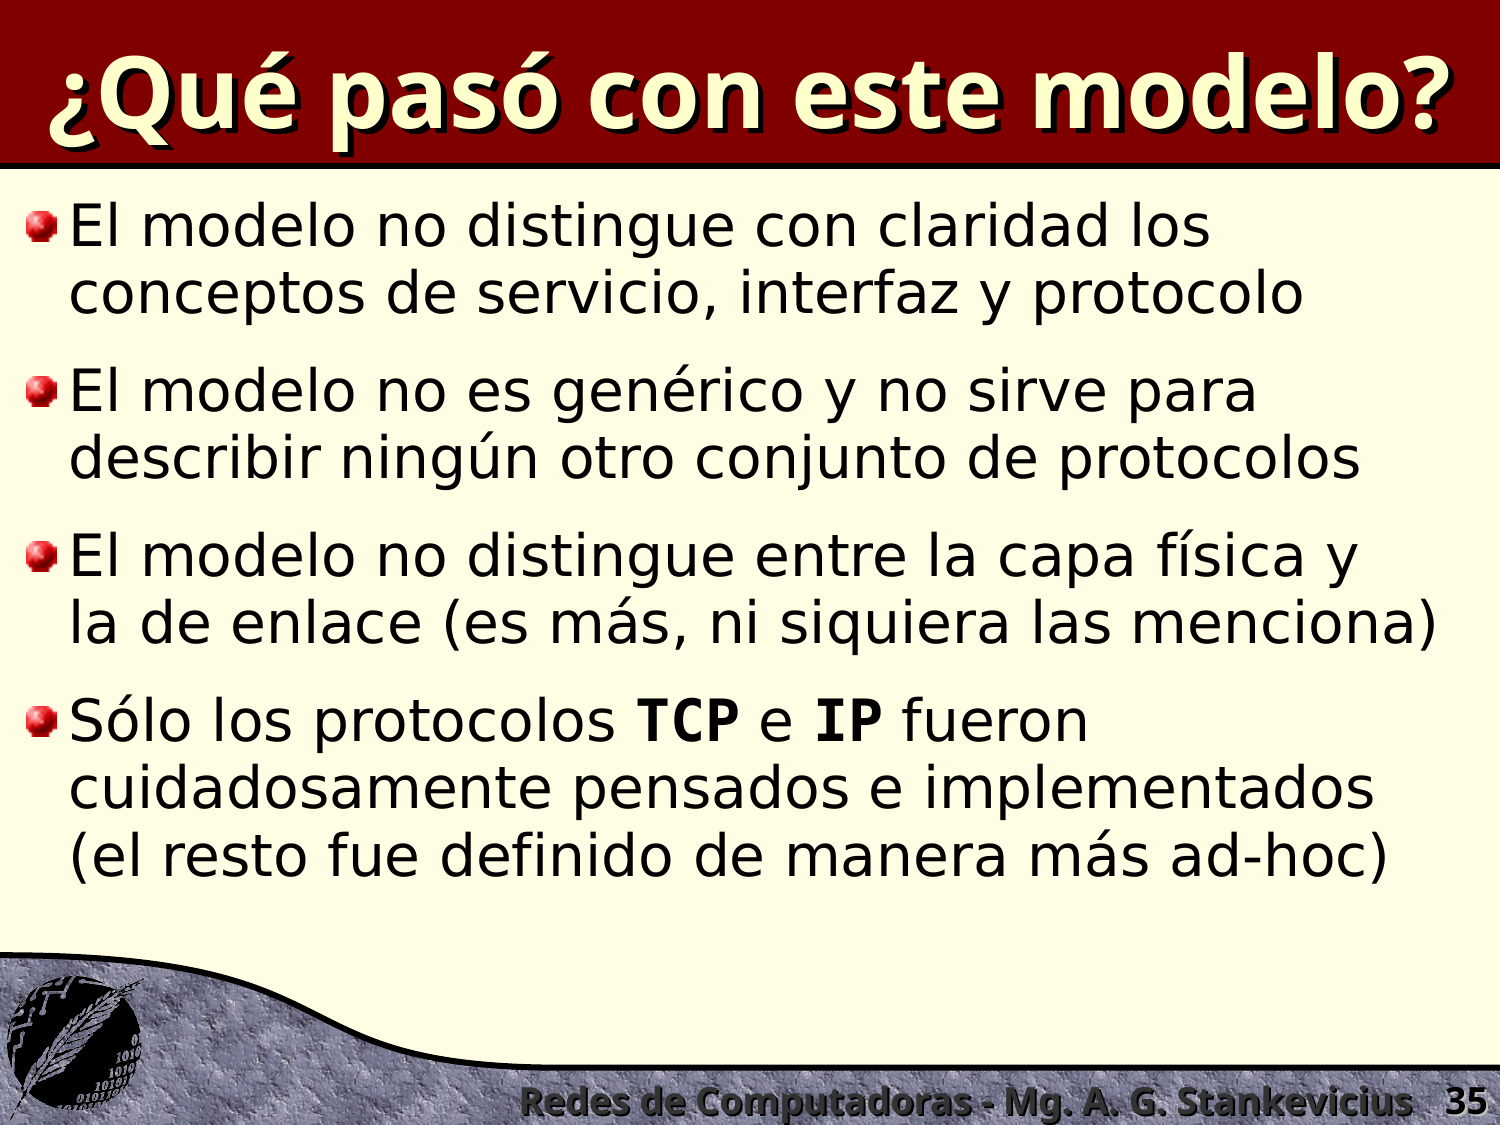

# ¿Qué pasó con este modelo?
El modelo no distingue con claridad los conceptos de servicio, interfaz y protocolo
El modelo no es genérico y no sirve para describir ningún otro conjunto de protocolos
El modelo no distingue entre la capa física y
la de enlace (es más, ni siquiera las menciona)
Sólo los protocolos TCP e IP fueron cuidadosamente pensados e implementados
(el resto fue definido de manera más ad-hoc)
35